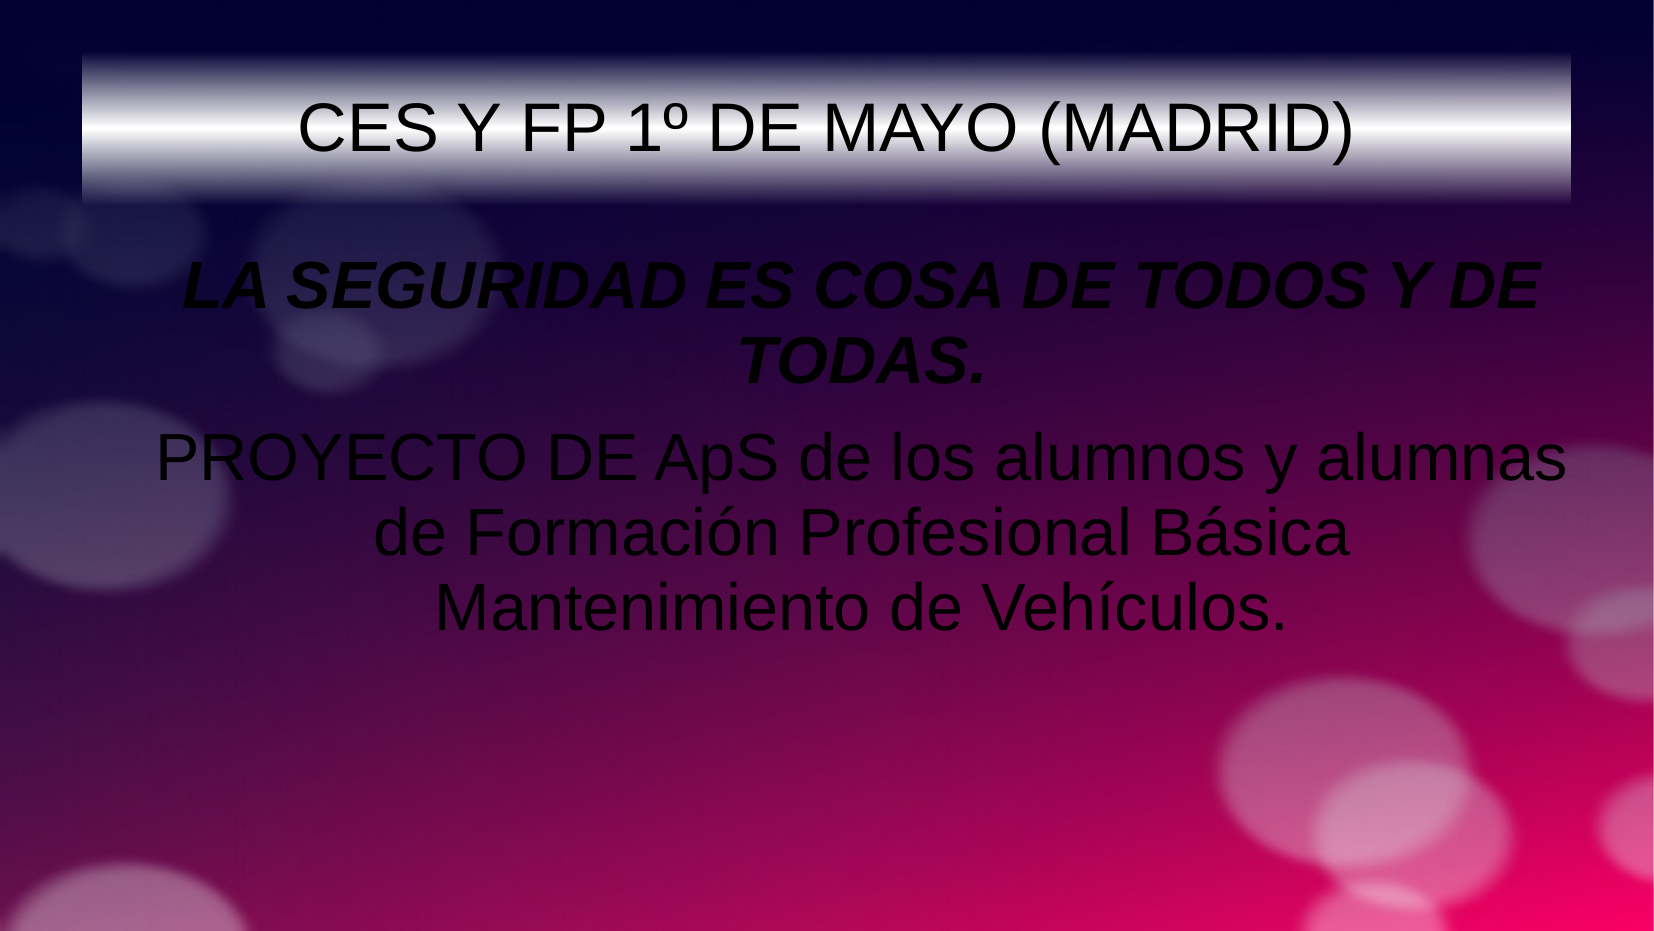

# CES Y FP 1º DE MAYO (MADRID)
LA SEGURIDAD ES COSA DE TODOS Y DE TODAS.
PROYECTO DE ApS de los alumnos y alumnas de Formación Profesional Básica Mantenimiento de Vehículos.